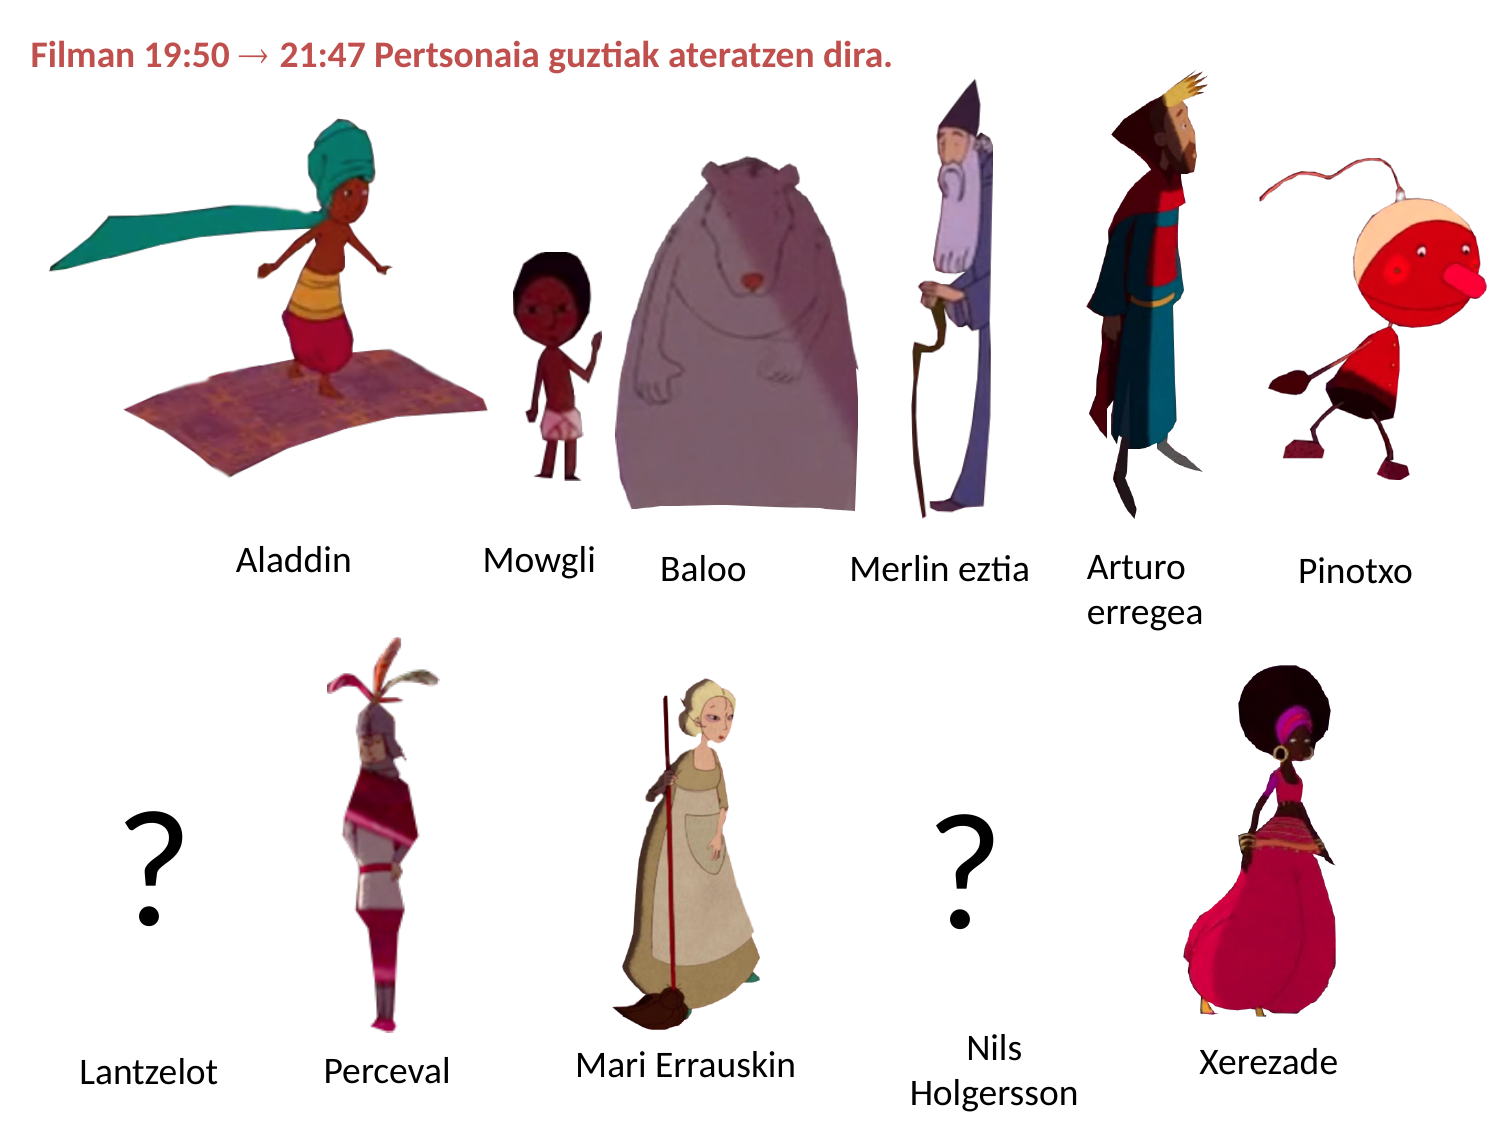

Filman 19:50  21:47 Pertsonaia guztiak ateratzen dira.
Mowgli
Aladdin
Arturo erregea
Baloo
Merlin eztia
Pinotxo
?
?
Nils Holgersson
Xerezade
Mari Errauskin
Perceval
Lantzelot